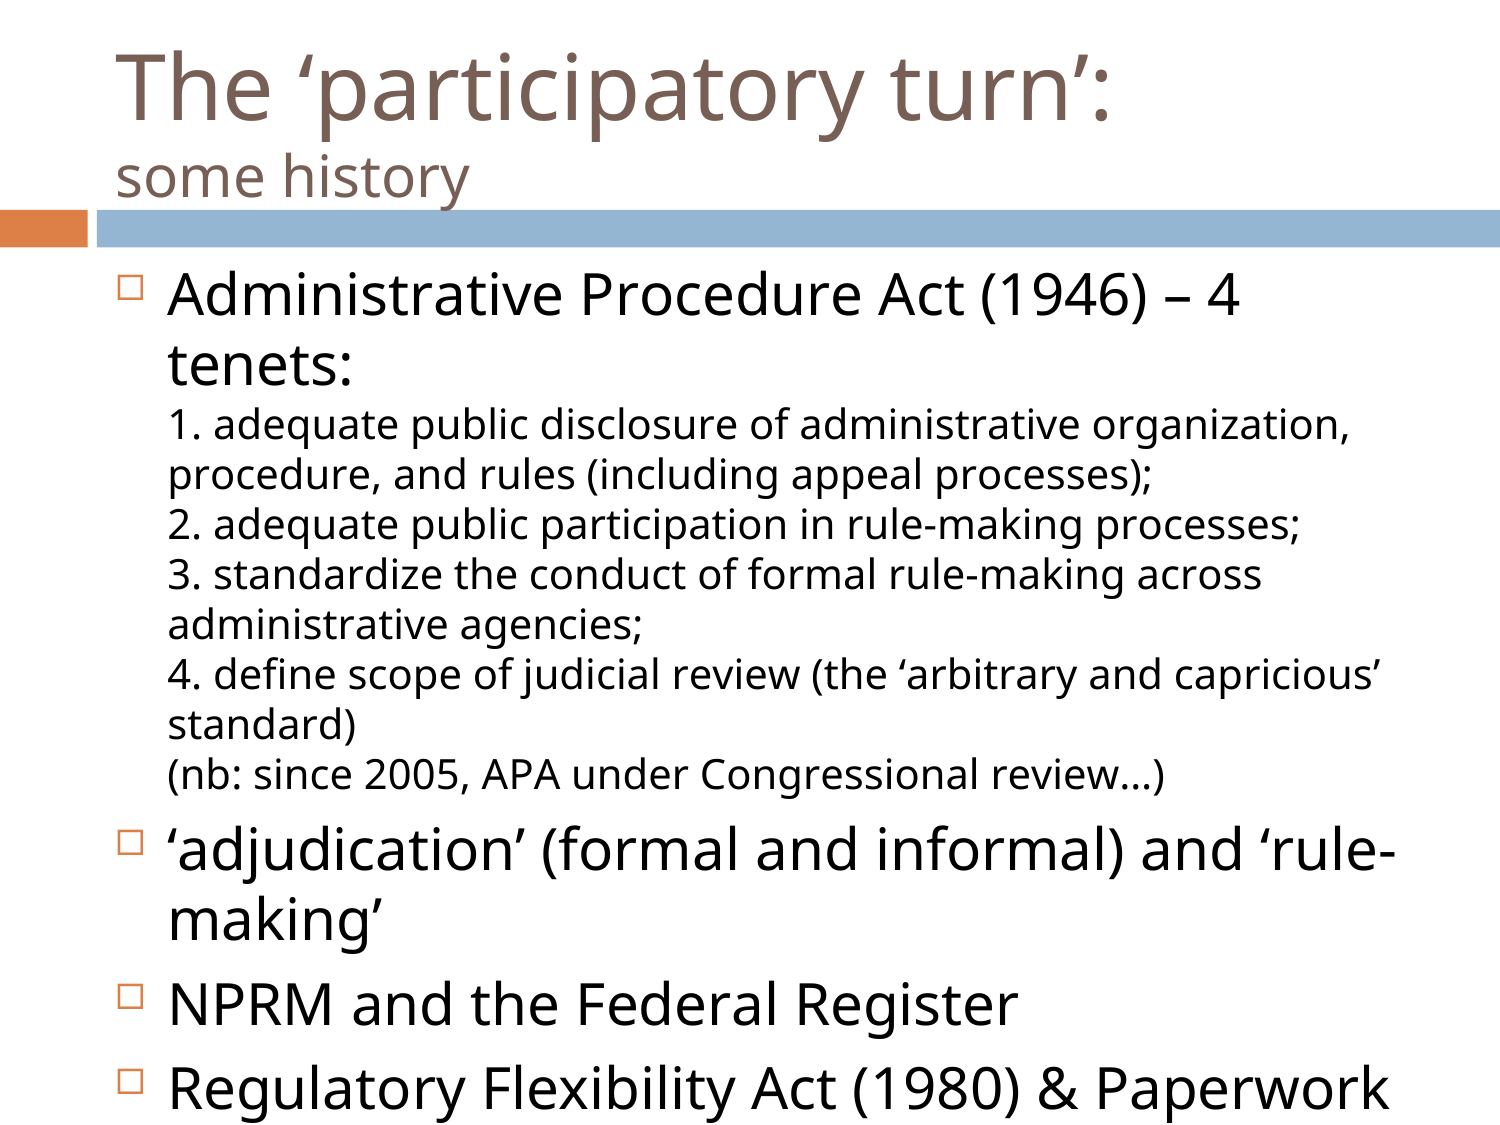

# The ‘participatory turn’: some history
Administrative Procedure Act (1946) – 4 tenets:
1. adequate public disclosure of administrative organization, procedure, and rules (including appeal processes);
2. adequate public participation in rule-making processes;
3. standardize the conduct of formal rule-making across administrative agencies;
4. define scope of judicial review (the ‘arbitrary and capricious’ standard)
(nb: since 2005, APA under Congressional review…)
‘adjudication’ (formal and informal) and ‘rule-making’
NPRM and the Federal Register
Regulatory Flexibility Act (1980) & Paperwork Reduction Act (1980) (establishes Office of Information and Regulatory Affairs within OMB with discretionary power to relax and manage gov’t information processes)